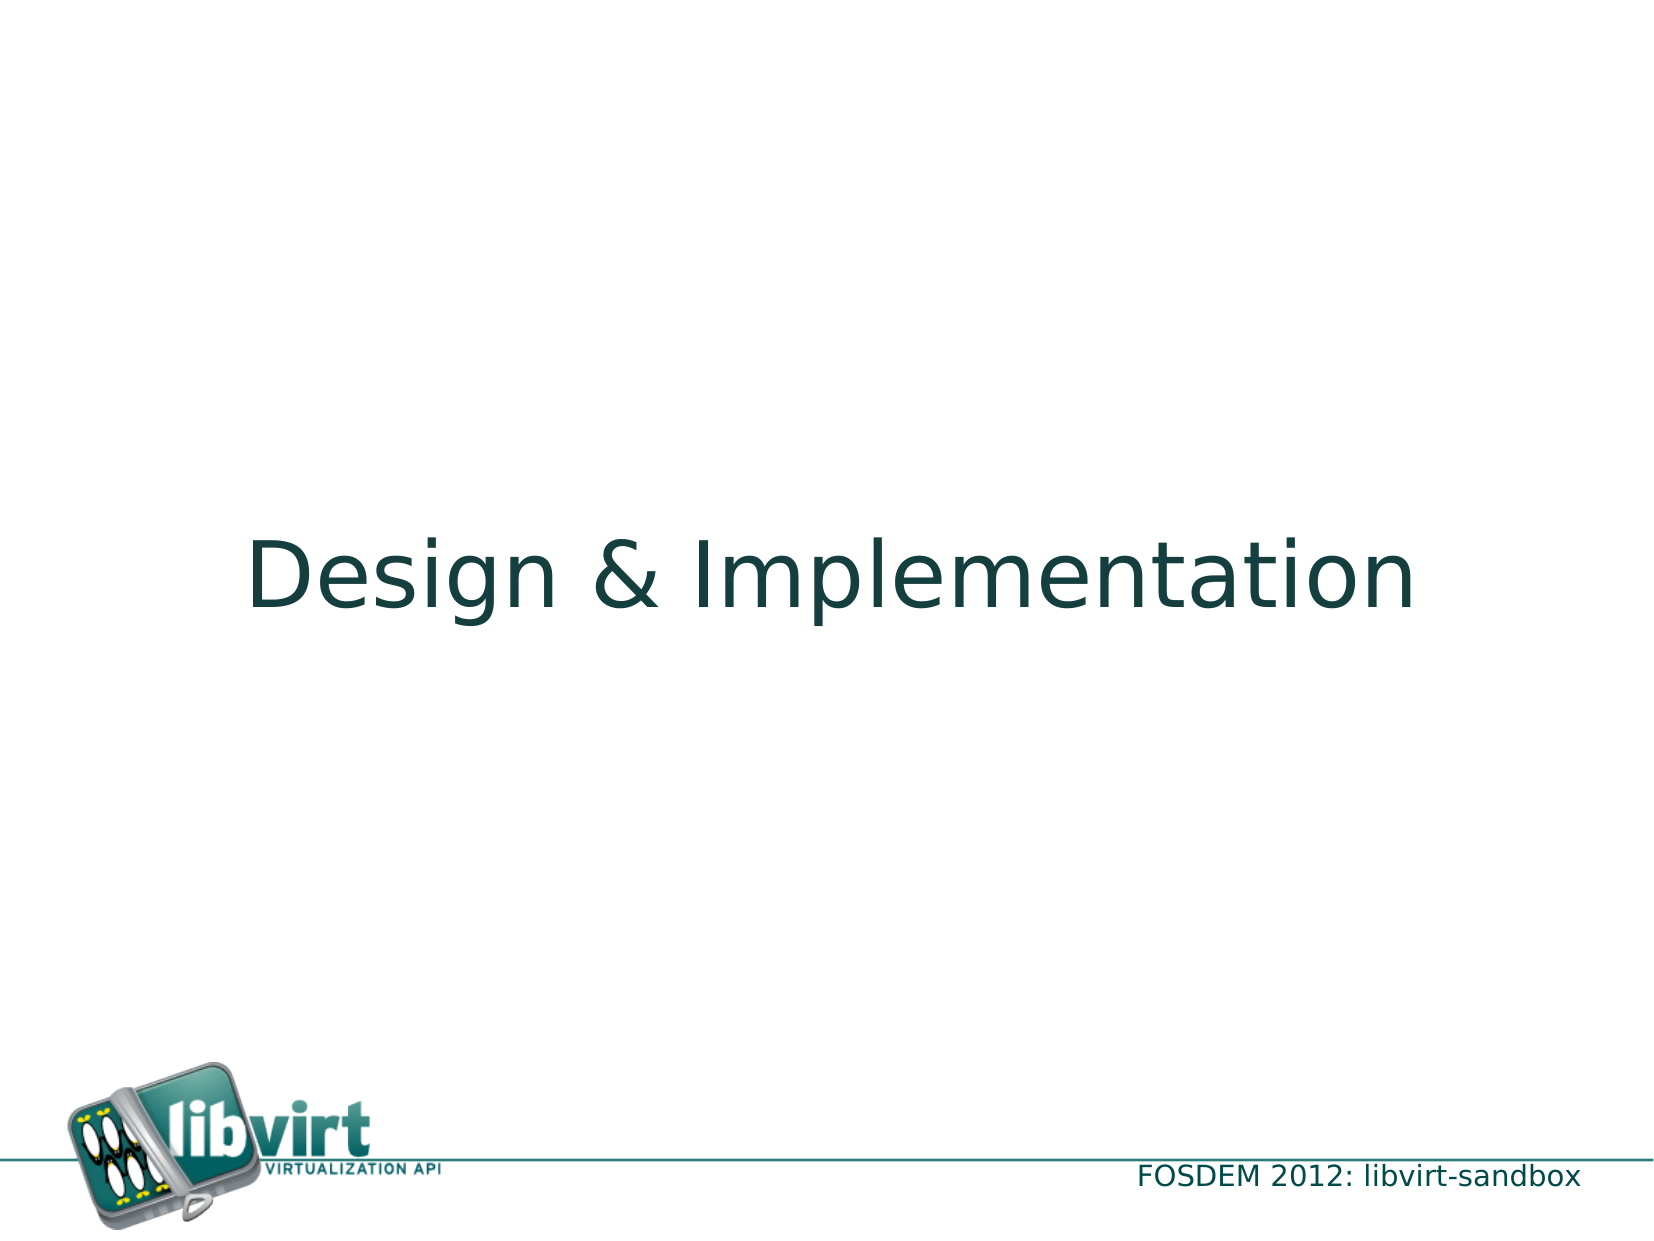

# Design & Implementation
FOSDEM 2012: libvirt-sandbox